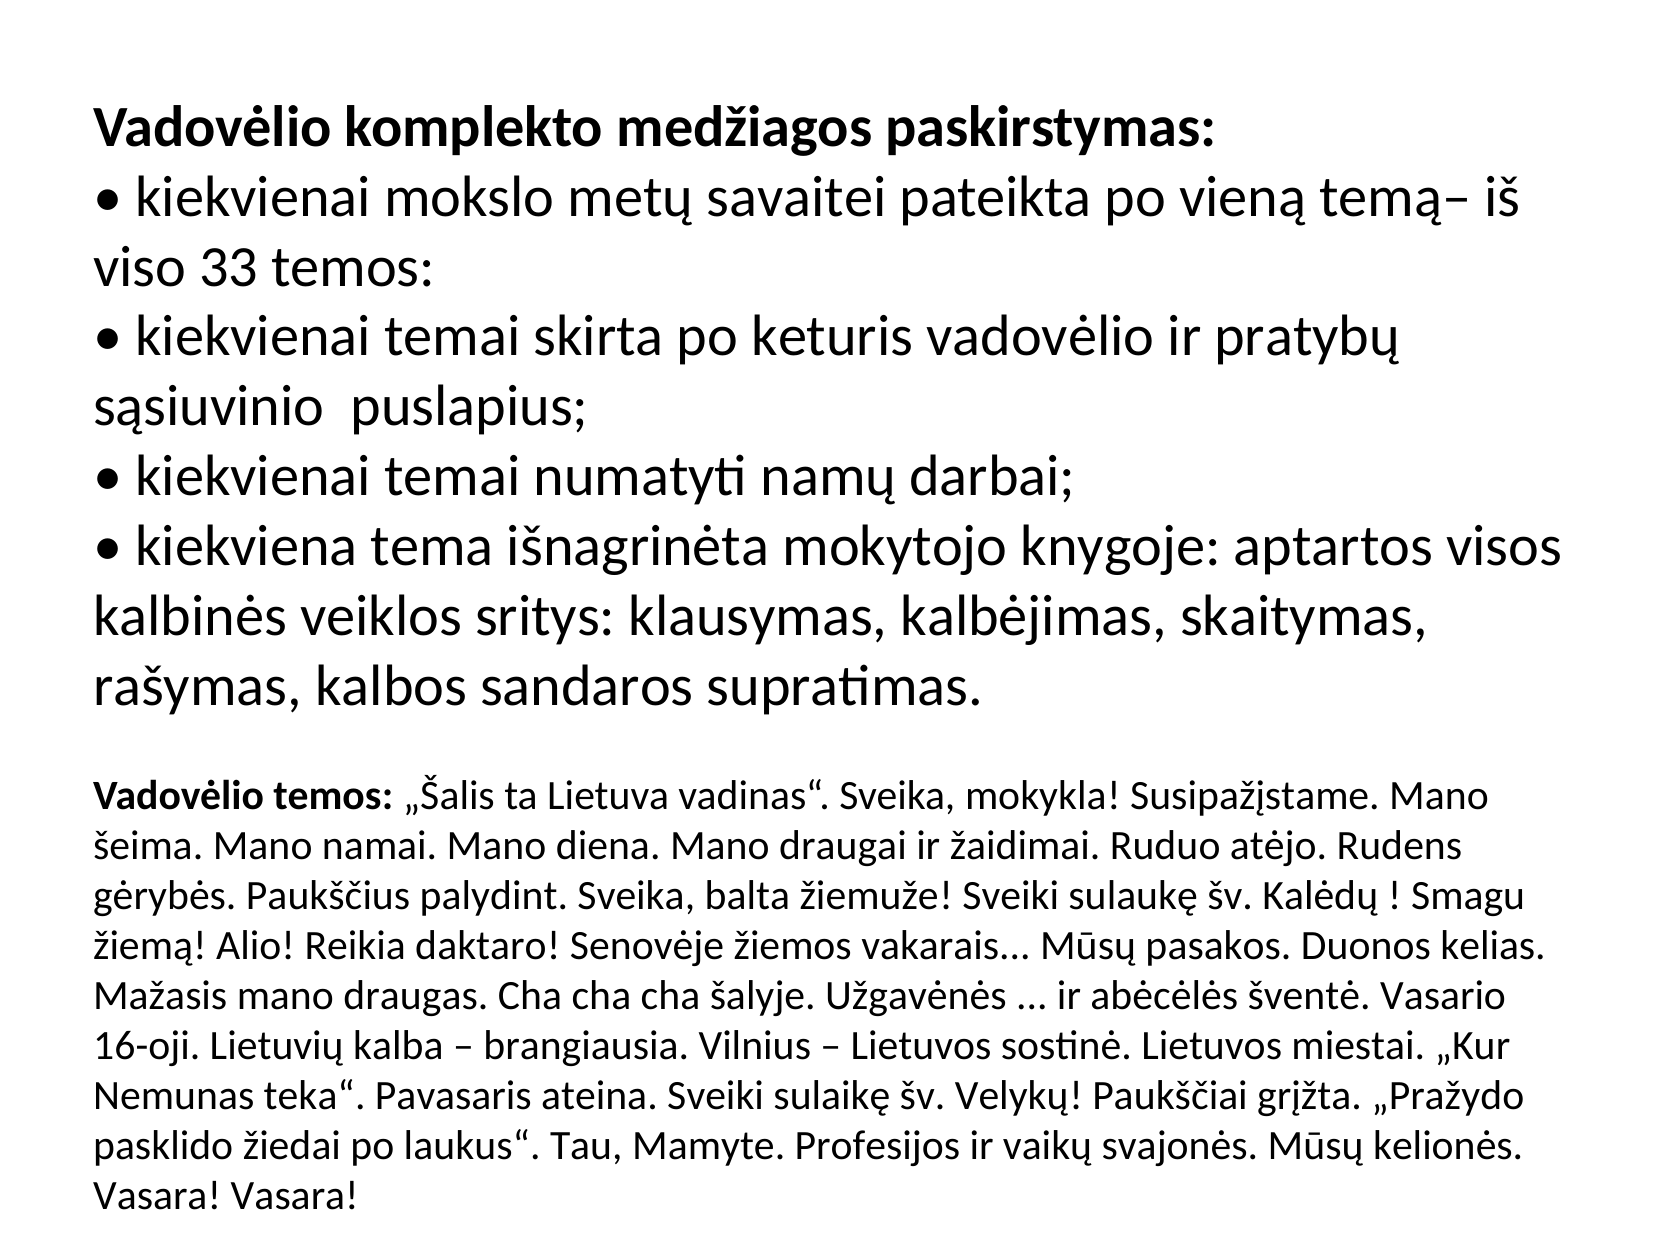

Vadovėlio komplekto medžiagos paskirstymas:
• kiekvienai mokslo metų savaitei pateikta po vieną temą– iš viso 33 temos:
• kiekvienai temai skirta po keturis vadovėlio ir pratybų sąsiuvinio puslapius;
• kiekvienai temai numatyti namų darbai;
• kiekviena tema išnagrinėta mokytojo knygoje: aptartos visos kalbinės veiklos sritys: klausymas, kalbėjimas, skaitymas, rašymas, kalbos sandaros supratimas.
Vadovėlio temos: „Šalis ta Lietuva vadinas“. Sveika, mokykla! Susipažįstame. Mano šeima. Mano namai. Mano diena. Mano draugai ir žaidimai. Ruduo atėjo. Rudens gėrybės. Paukščius palydint. Sveika, balta žiemuže! Sveiki sulaukę šv. Kalėdų ! Smagu žiemą! Alio! Reikia daktaro! Senovėje žiemos vakarais... Mūsų pasakos. Duonos kelias. Mažasis mano draugas. Cha cha cha šalyje. Užgavėnės ... ir abėcėlės šventė. Vasario 16-oji. Lietuvių kalba – brangiausia. Vilnius – Lietuvos sostinė. Lietuvos miestai. „Kur Nemunas teka“. Pavasaris ateina. Sveiki sulaikę šv. Velykų! Paukščiai grįžta. „Pražydo pasklido žiedai po laukus“. Tau, Mamyte. Profesijos ir vaikų svajonės. Mūsų kelionės. Vasara! Vasara!